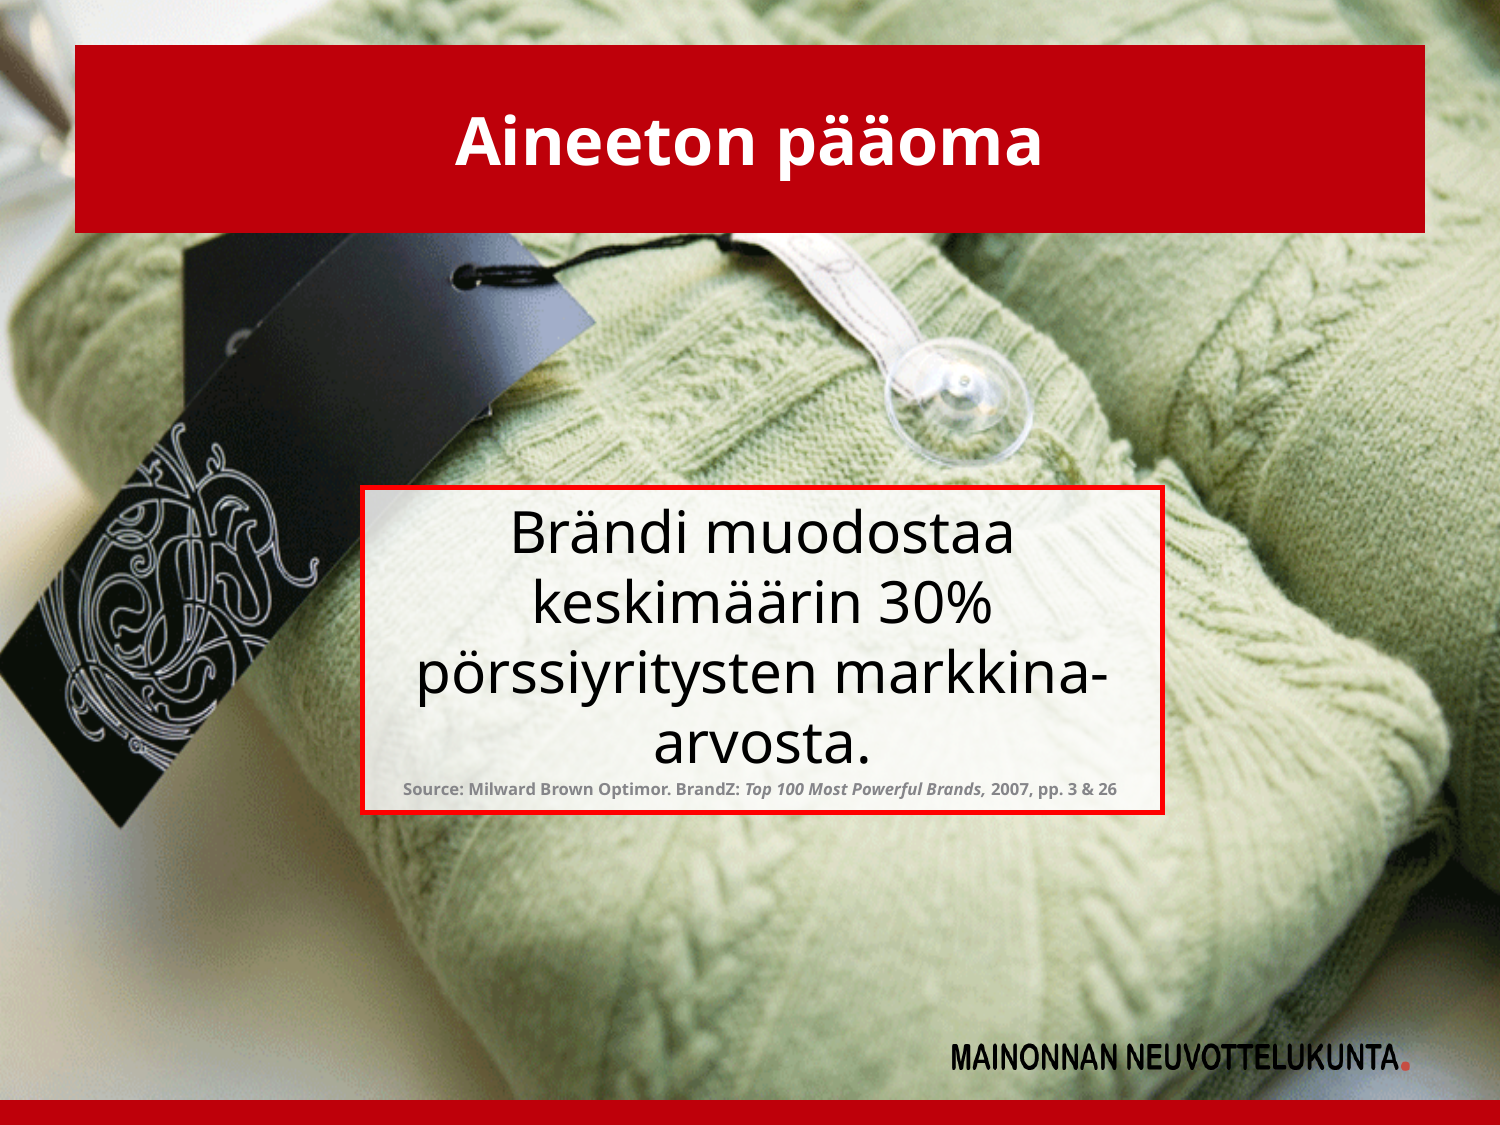

Aineeton pääoma
Brändi muodostaa keskimäärin 30% pörssiyritysten markkina-arvosta.
Source: Milward Brown Optimor. BrandZ: Top 100 Most Powerful Brands, 2007, pp. 3 & 26